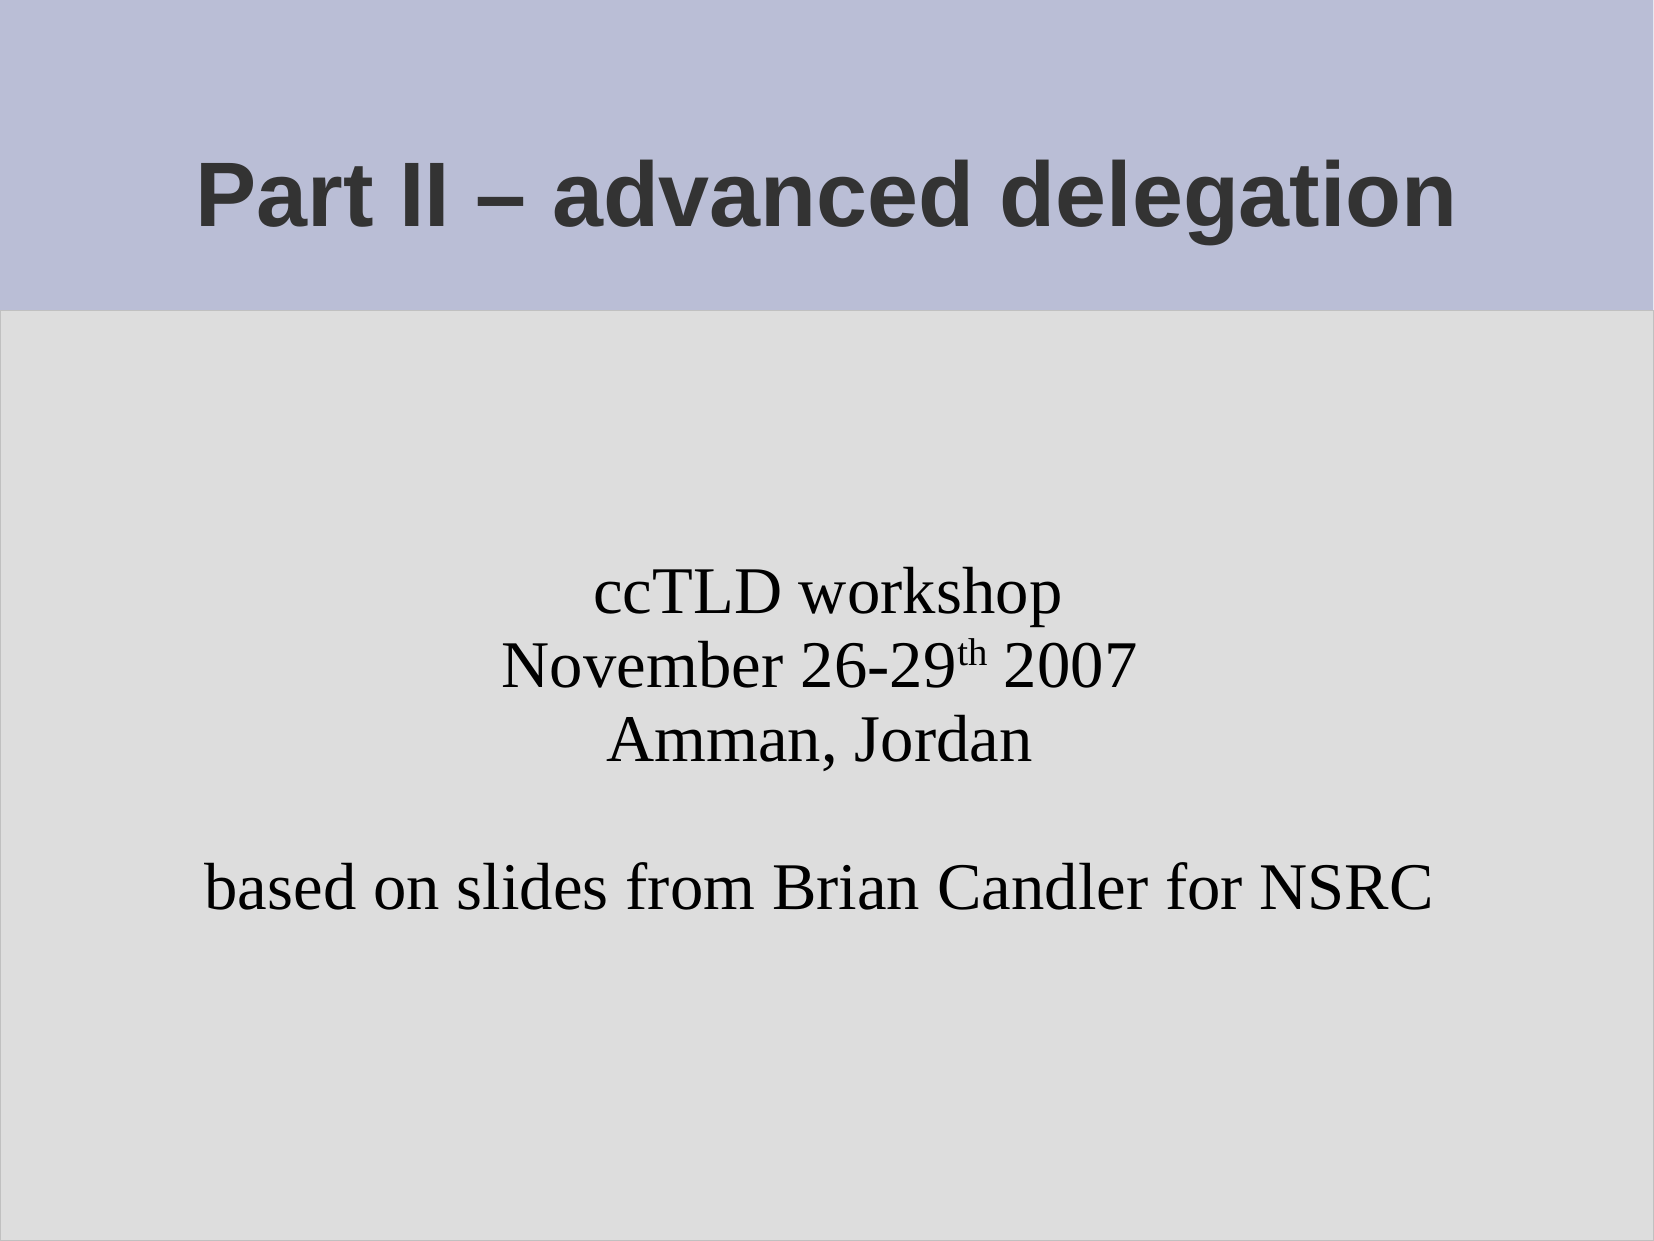

# Part II – advanced delegation
 ccTLD workshop
November 26-29th 2007
Amman, Jordan
based on slides from Brian Candler for NSRC